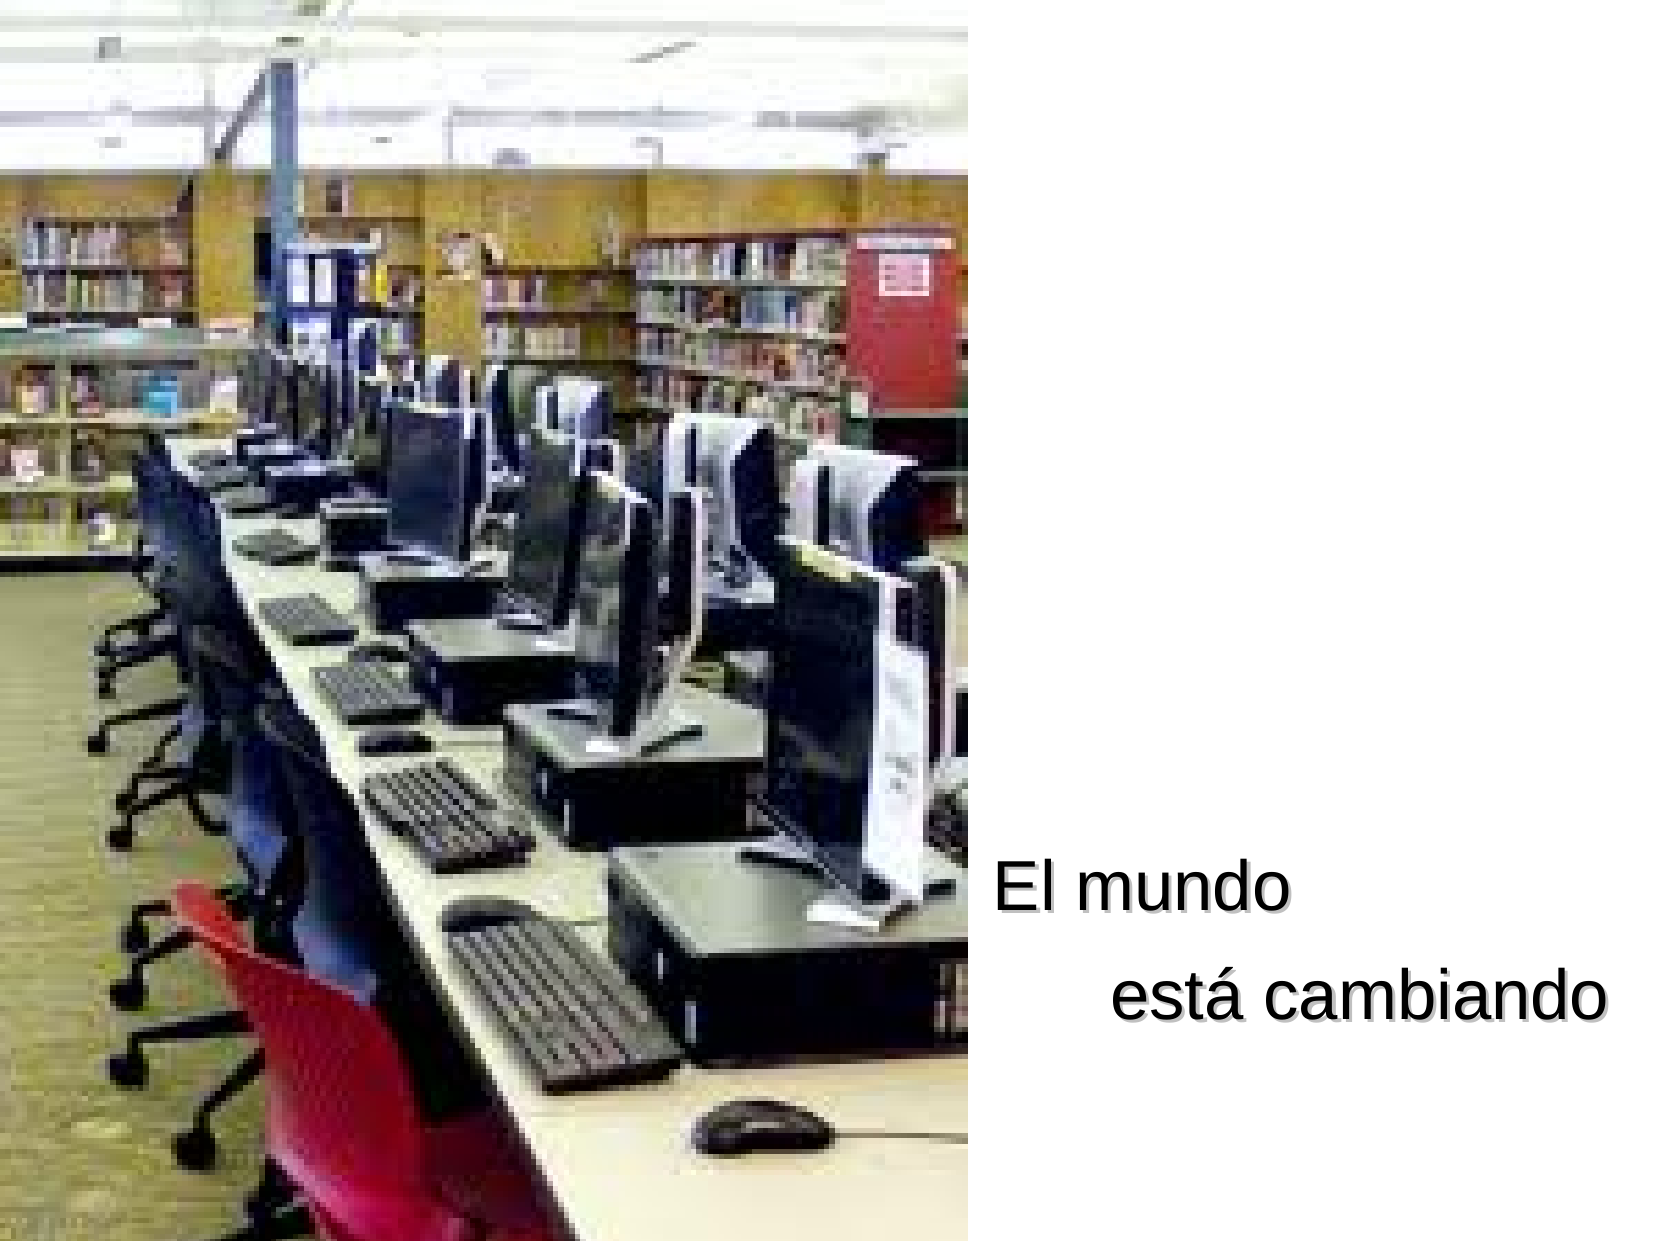

Tebndxt
by Armel
El mundo
está cambiando